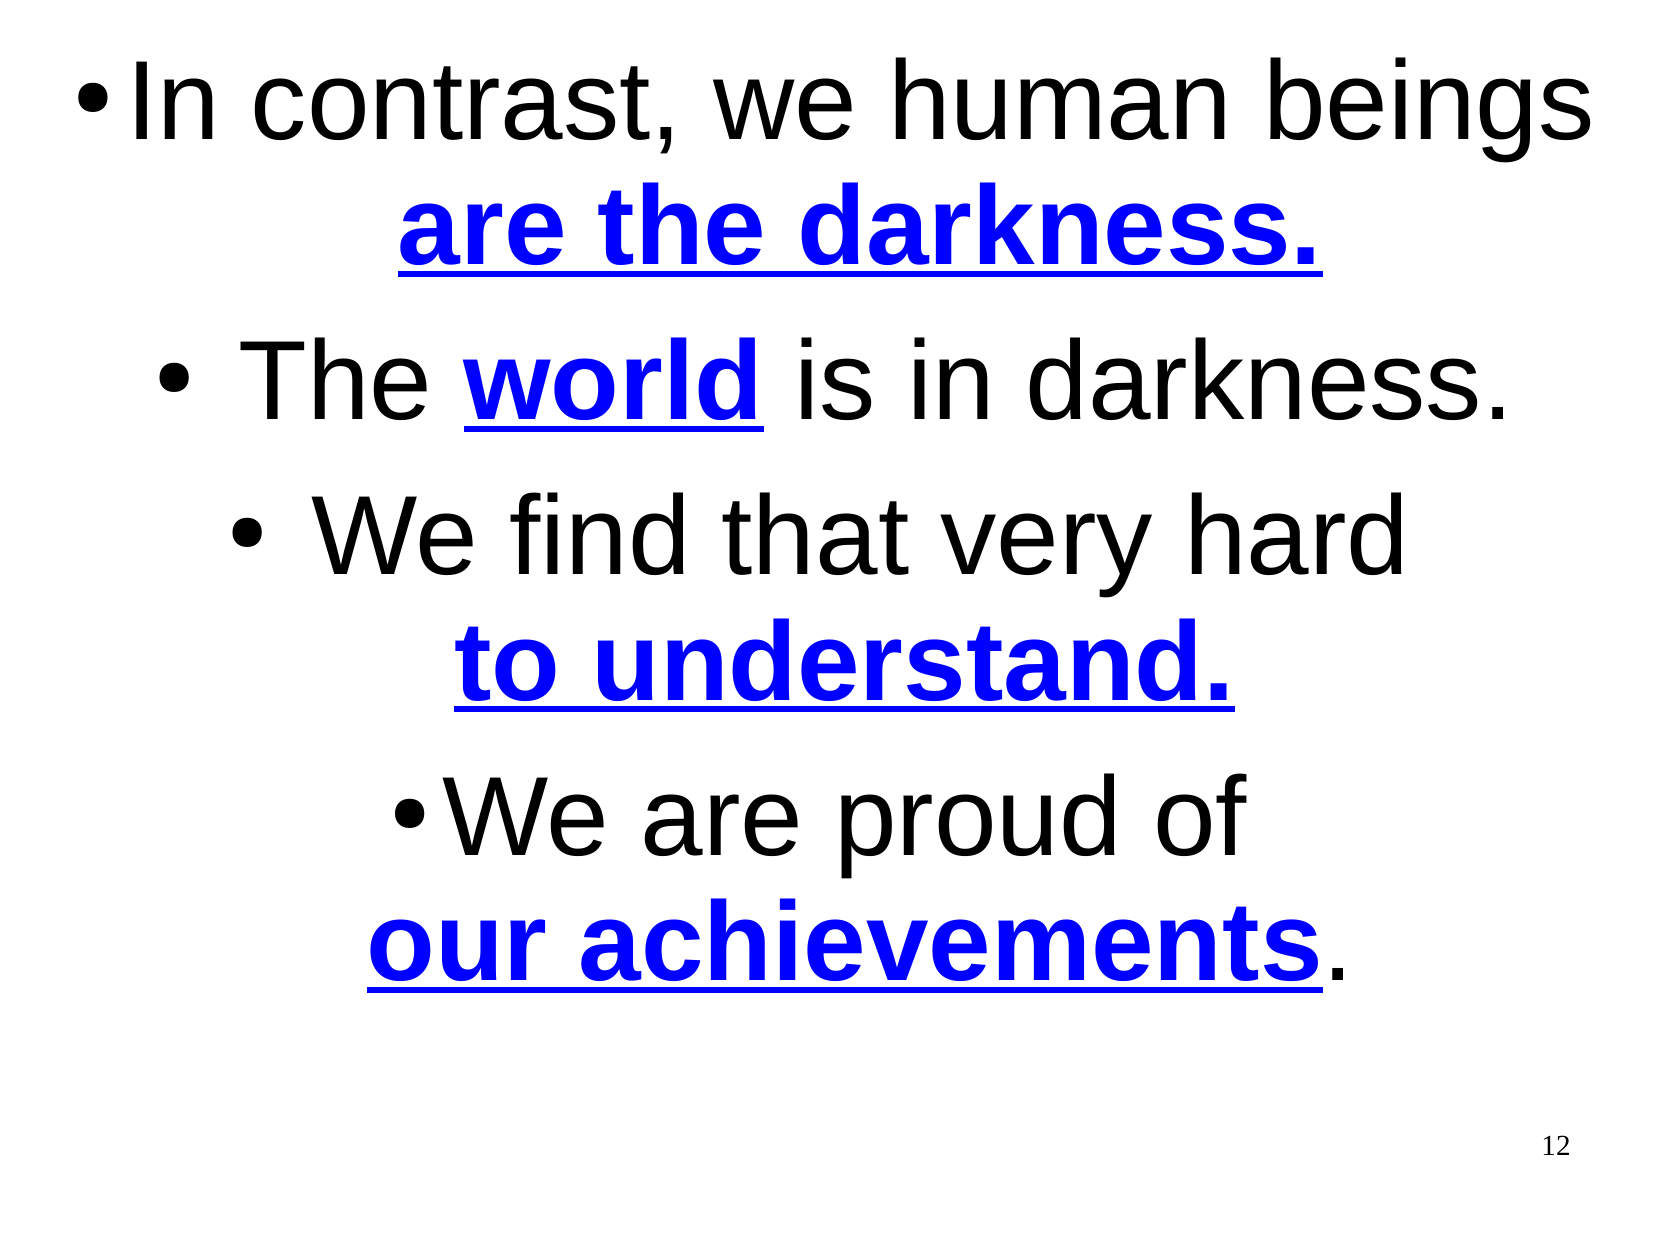

# In contrast, we human beings are the darkness.
 The world is in darkness.
 We find that very hard
to understand.
We are proud of
our achievements.
12